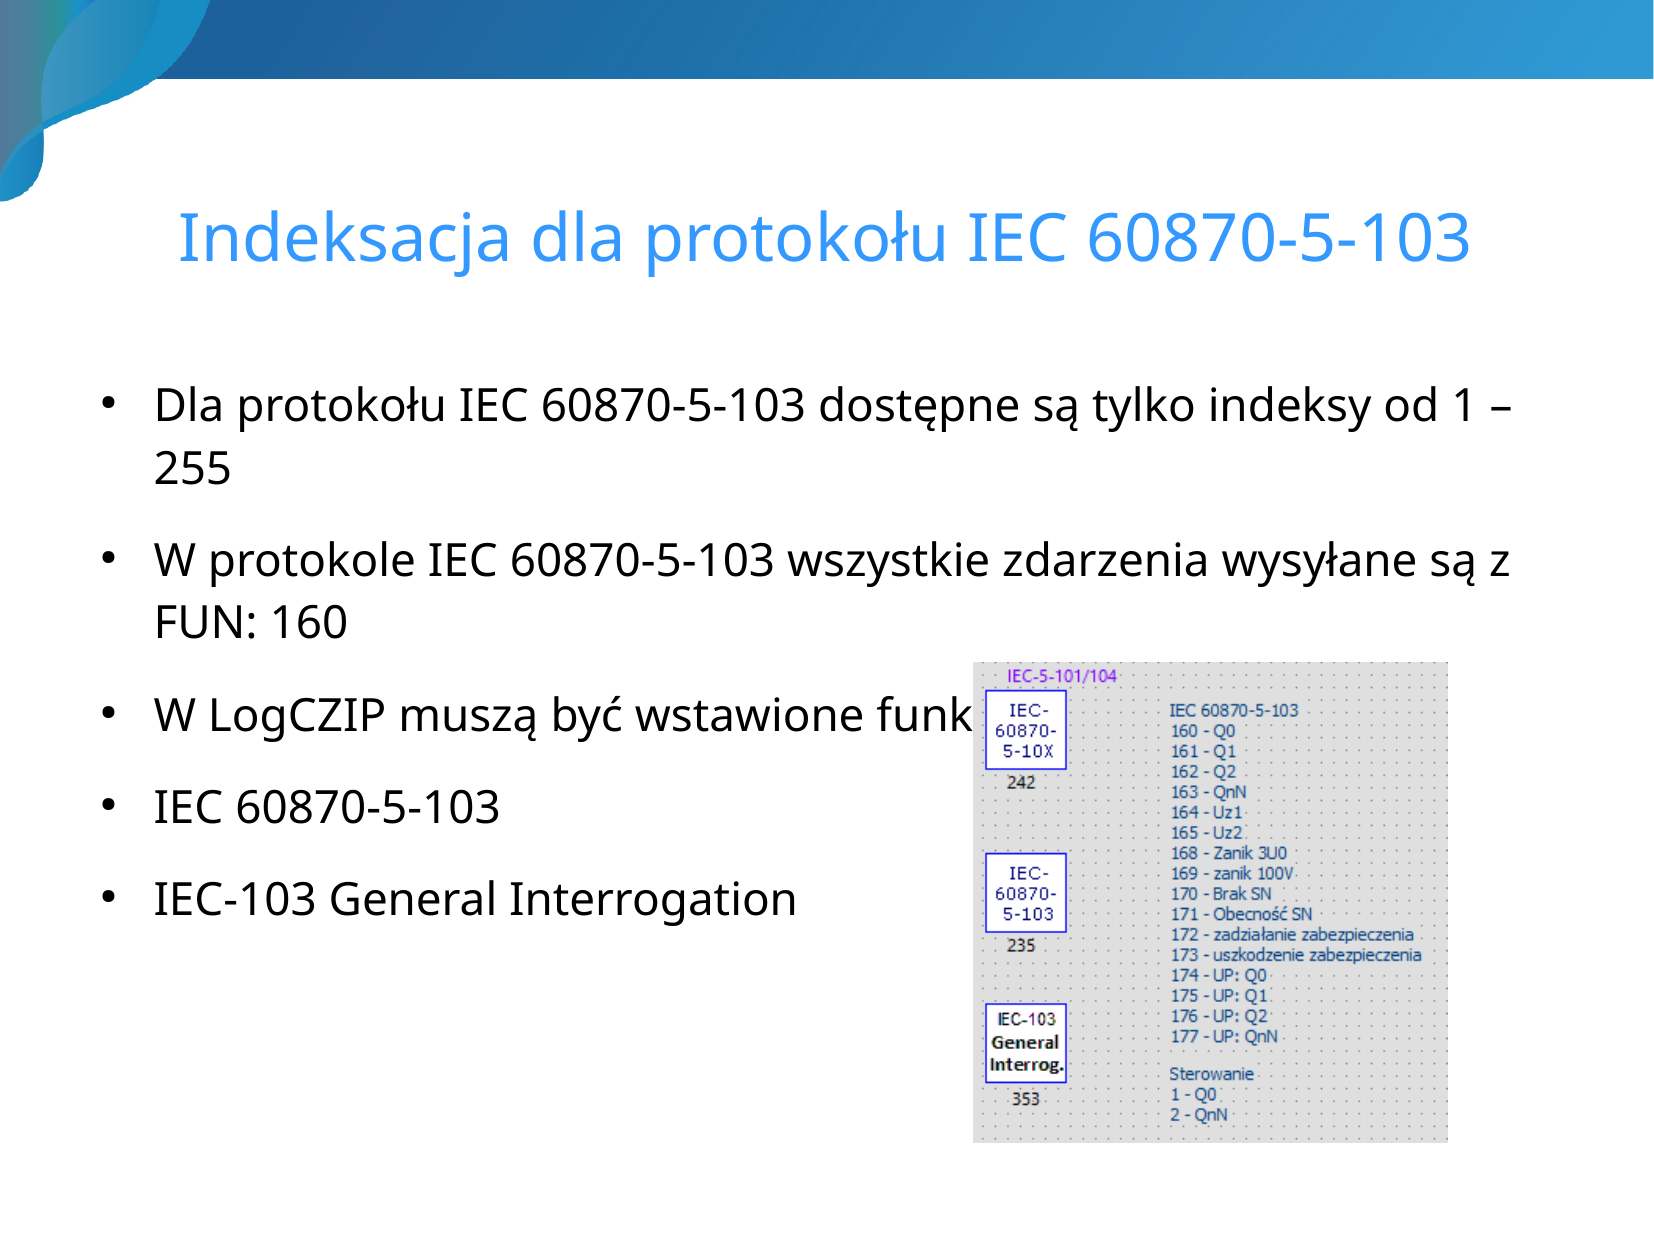

# Indeksacja dla protokołu IEC 60870-5-103
Dla protokołu IEC 60870-5-103 dostępne są tylko indeksy od 1 – 255
W protokole IEC 60870-5-103 wszystkie zdarzenia wysyłane są z FUN: 160
W LogCZIP muszą być wstawione funktory:
IEC 60870-5-103
IEC-103 General Interrogation